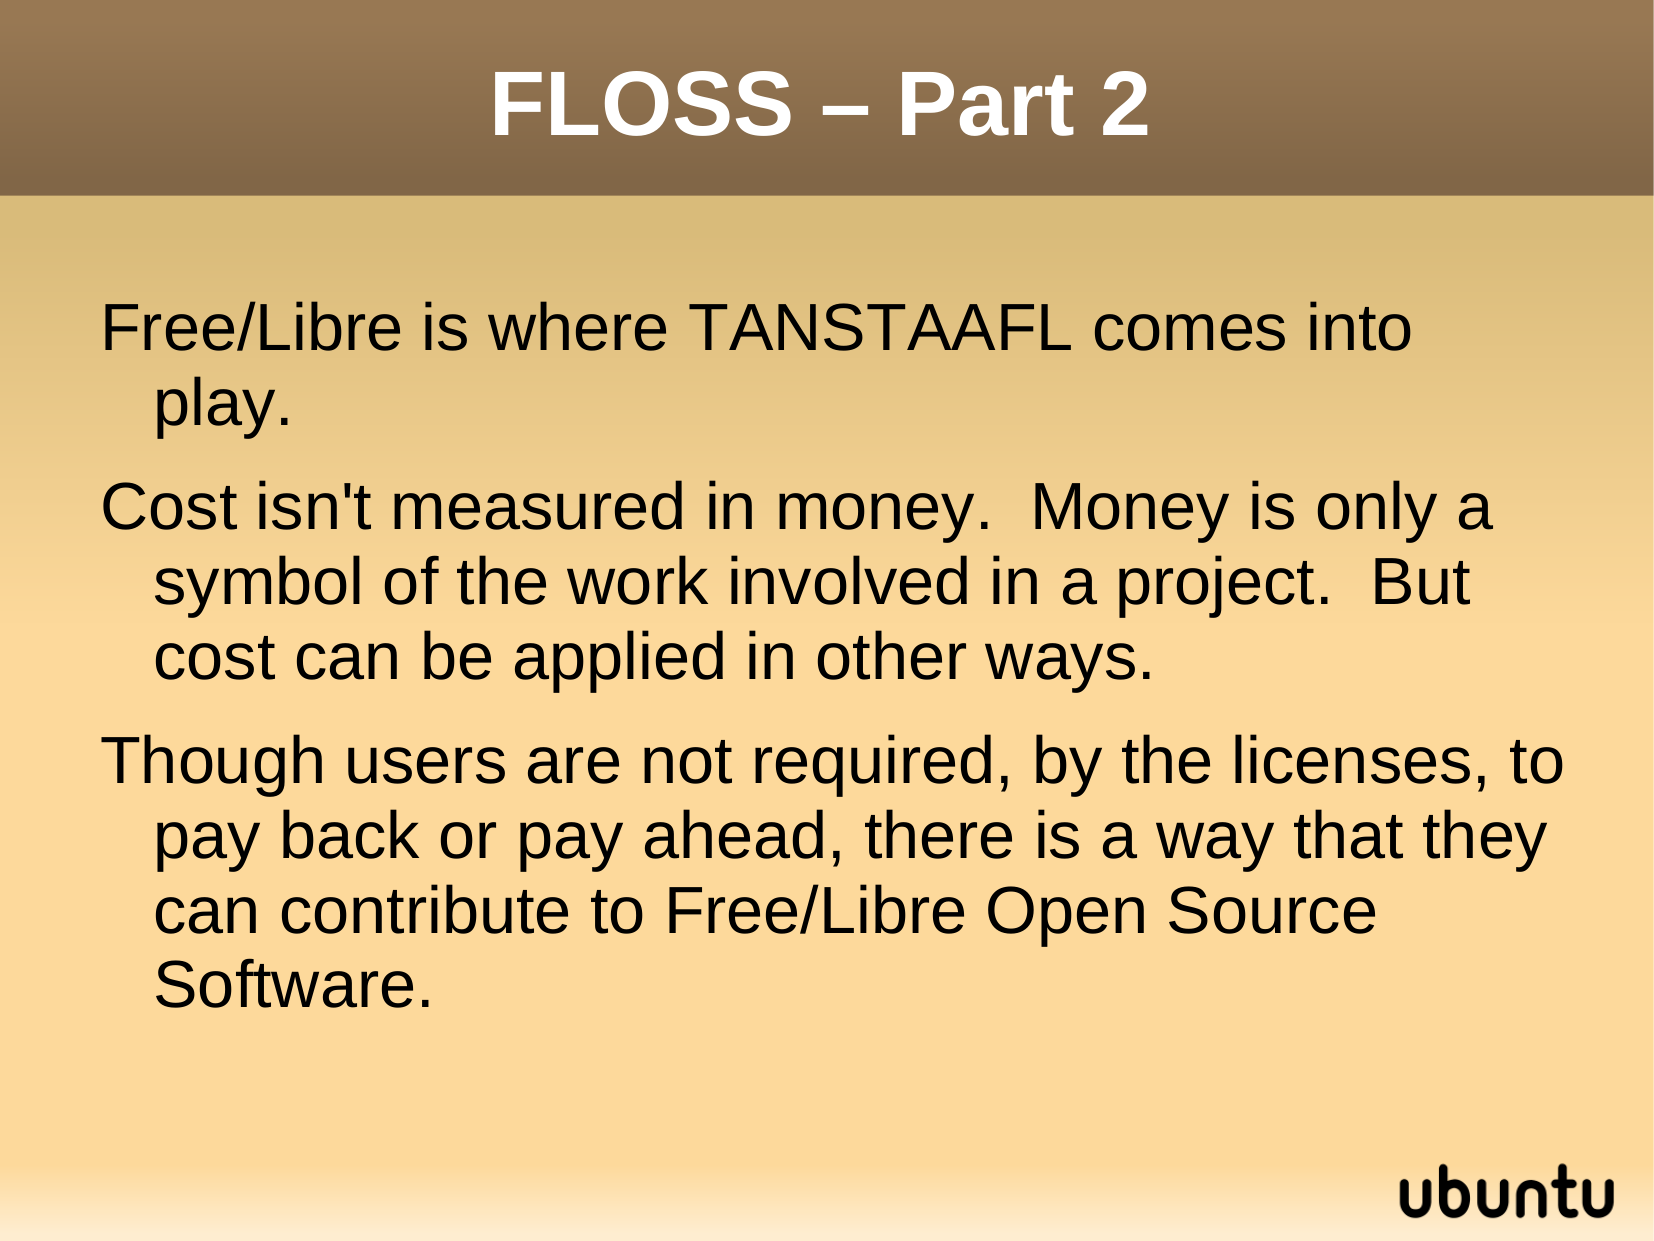

# FLOSS – Part 2
Free/Libre is where TANSTAAFL comes into play.
Cost isn't measured in money. Money is only a symbol of the work involved in a project. But cost can be applied in other ways.
Though users are not required, by the licenses, to pay back or pay ahead, there is a way that they can contribute to Free/Libre Open Source Software.